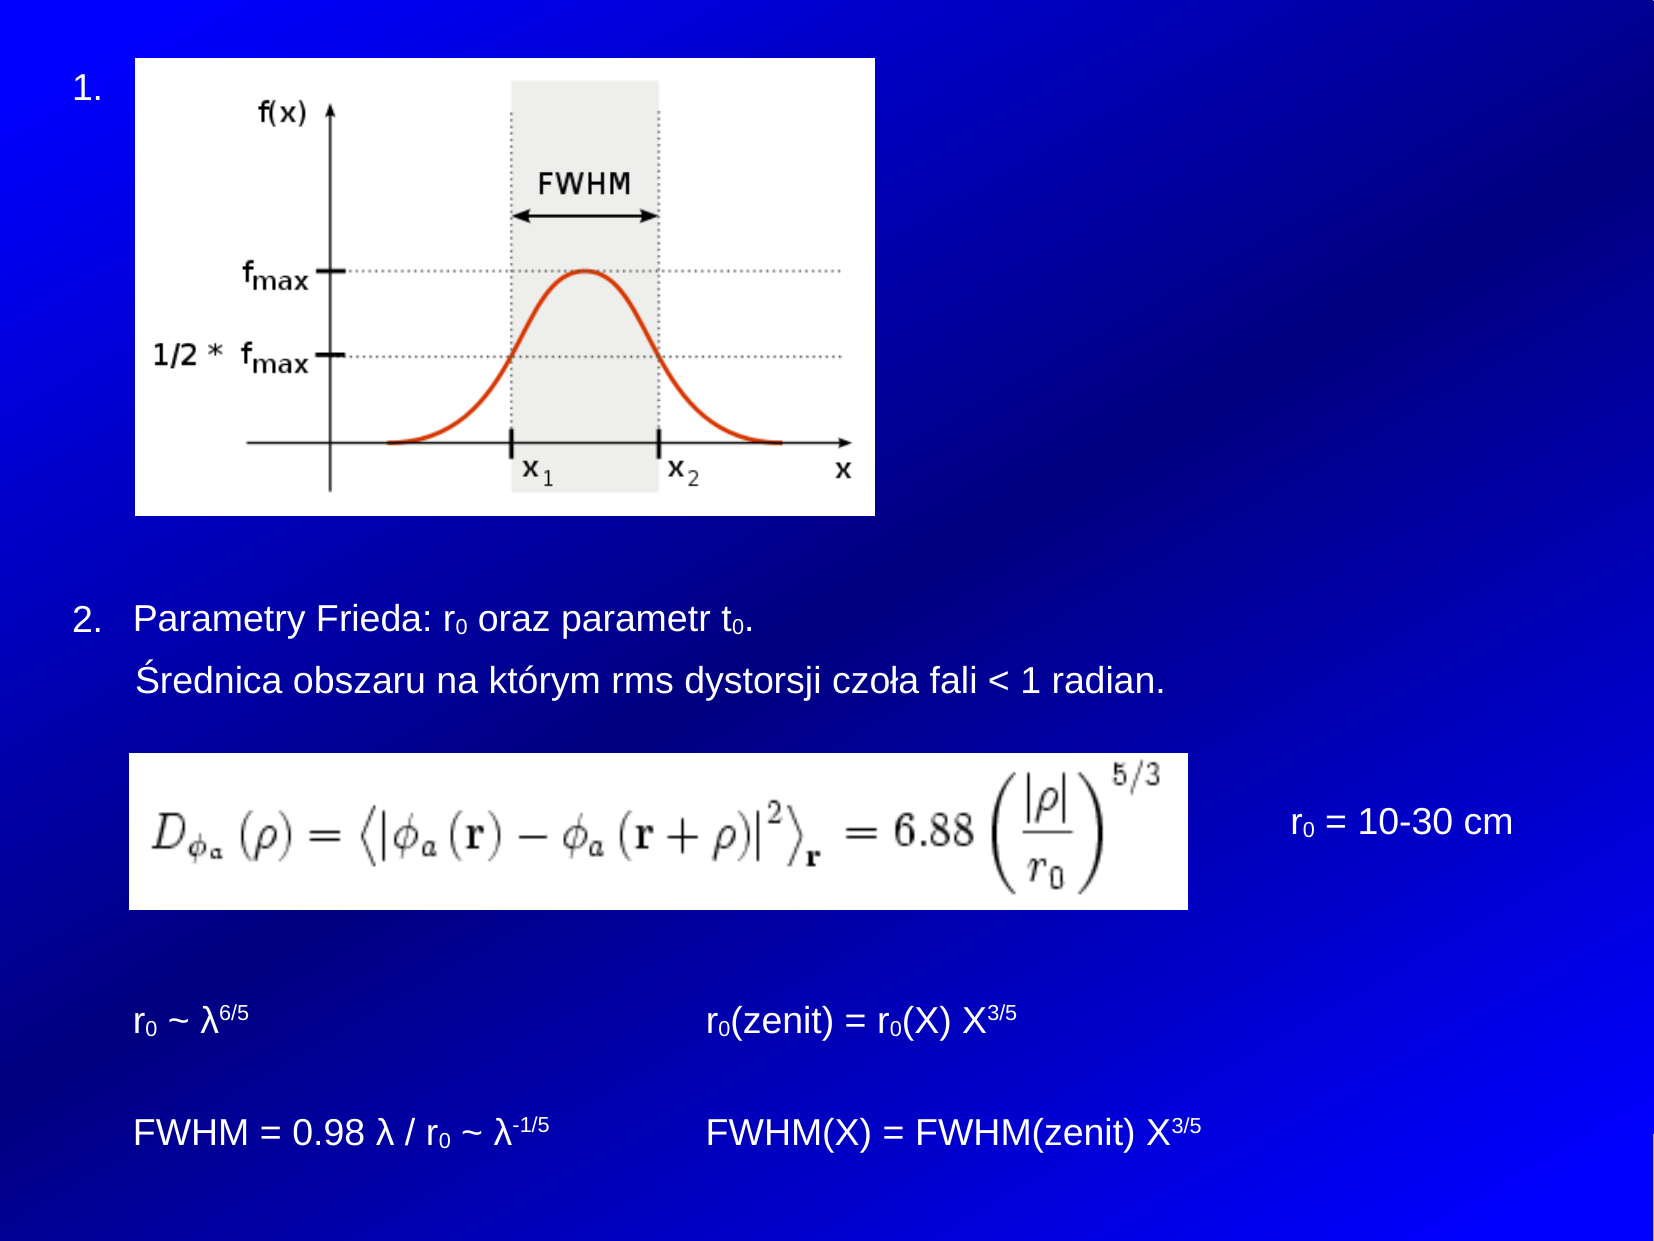

1.
Parametry Frieda: r0 oraz parametr t0.
2.
Średnica obszaru na którym rms dystorsji czoła fali < 1 radian.
r0 = 10-30 cm
r0 ~ λ6/5
r0(zenit) = r0(X) X3/5
FWHM = 0.98 λ / r0 ~ λ-1/5
FWHM(X) = FWHM(zenit) X3/5